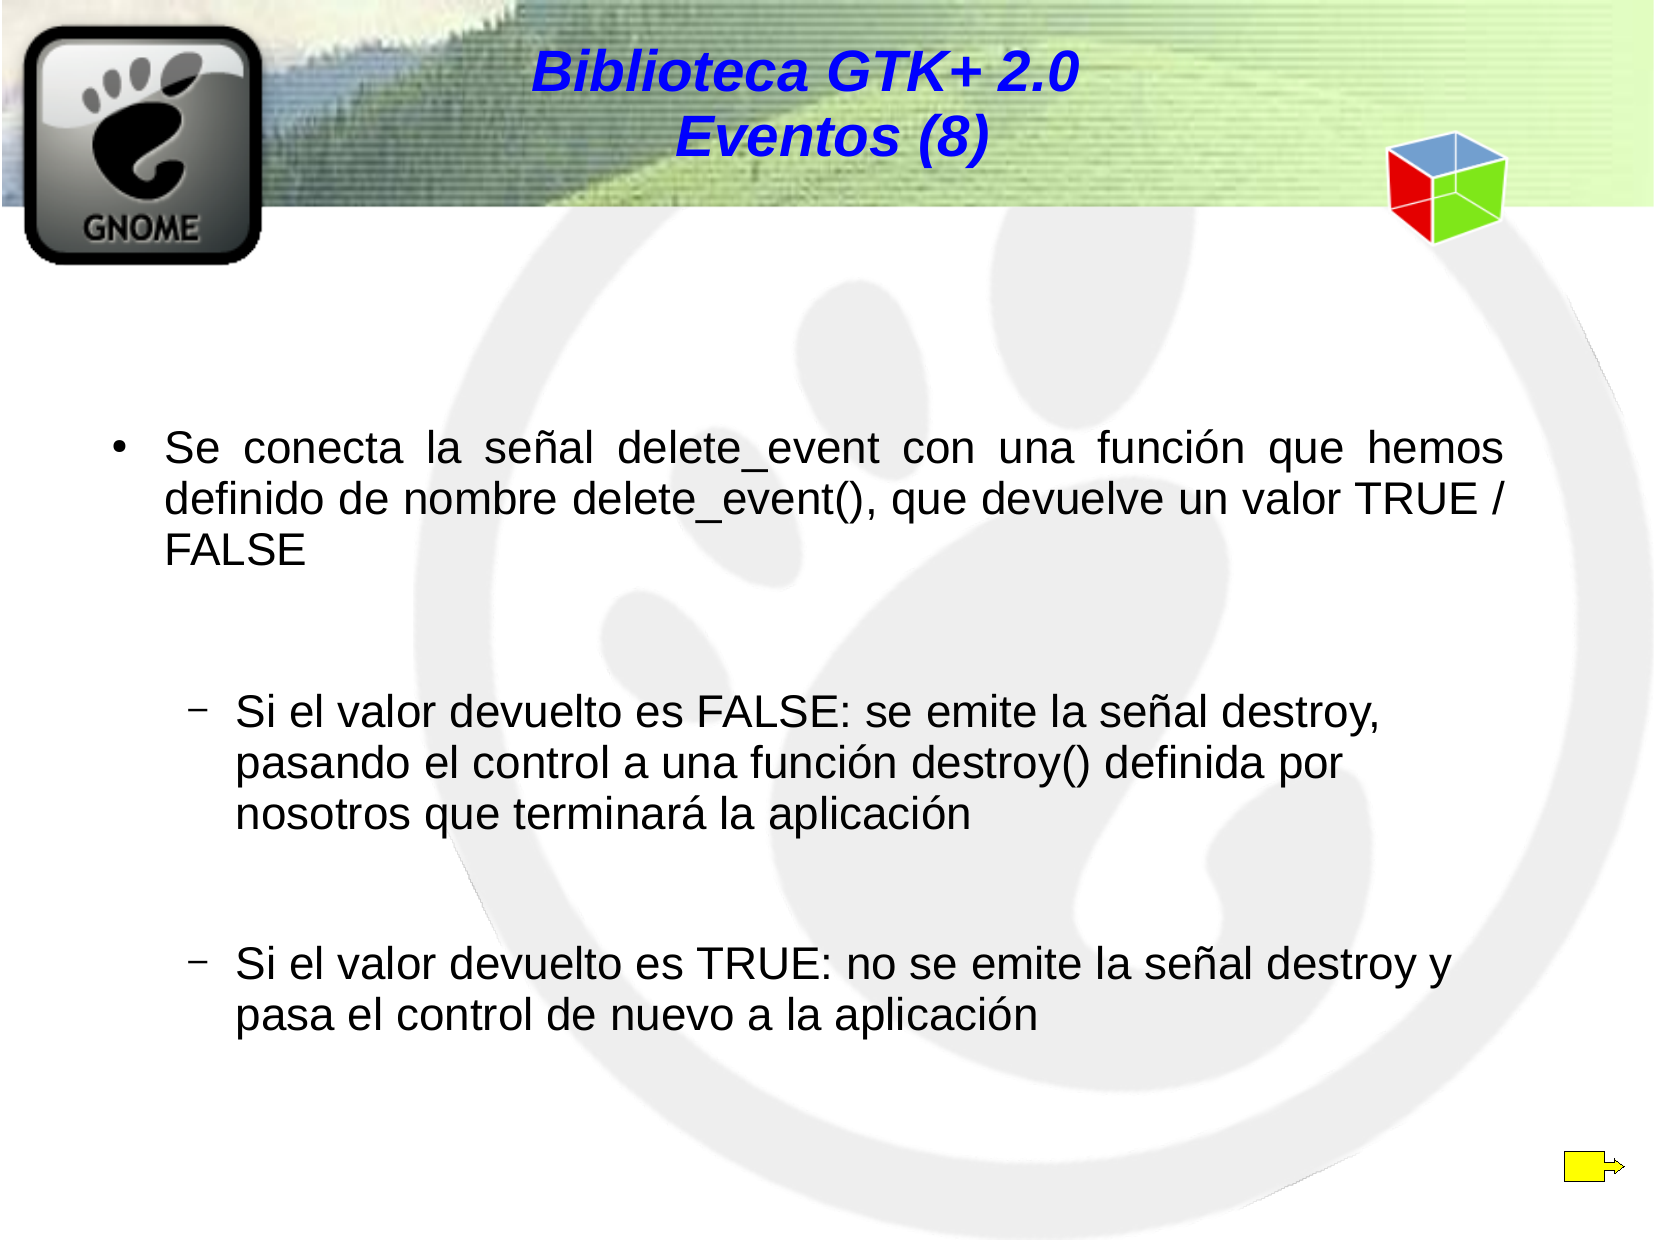

# Biblioteca GTK+ 2.0 Eventos (8)
Se conecta la señal delete_event con una función que hemos definido de nombre delete_event(), que devuelve un valor TRUE / FALSE
Si el valor devuelto es FALSE: se emite la señal destroy, pasando el control a una función destroy() definida por nosotros que terminará la aplicación
Si el valor devuelto es TRUE: no se emite la señal destroy y pasa el control de nuevo a la aplicación